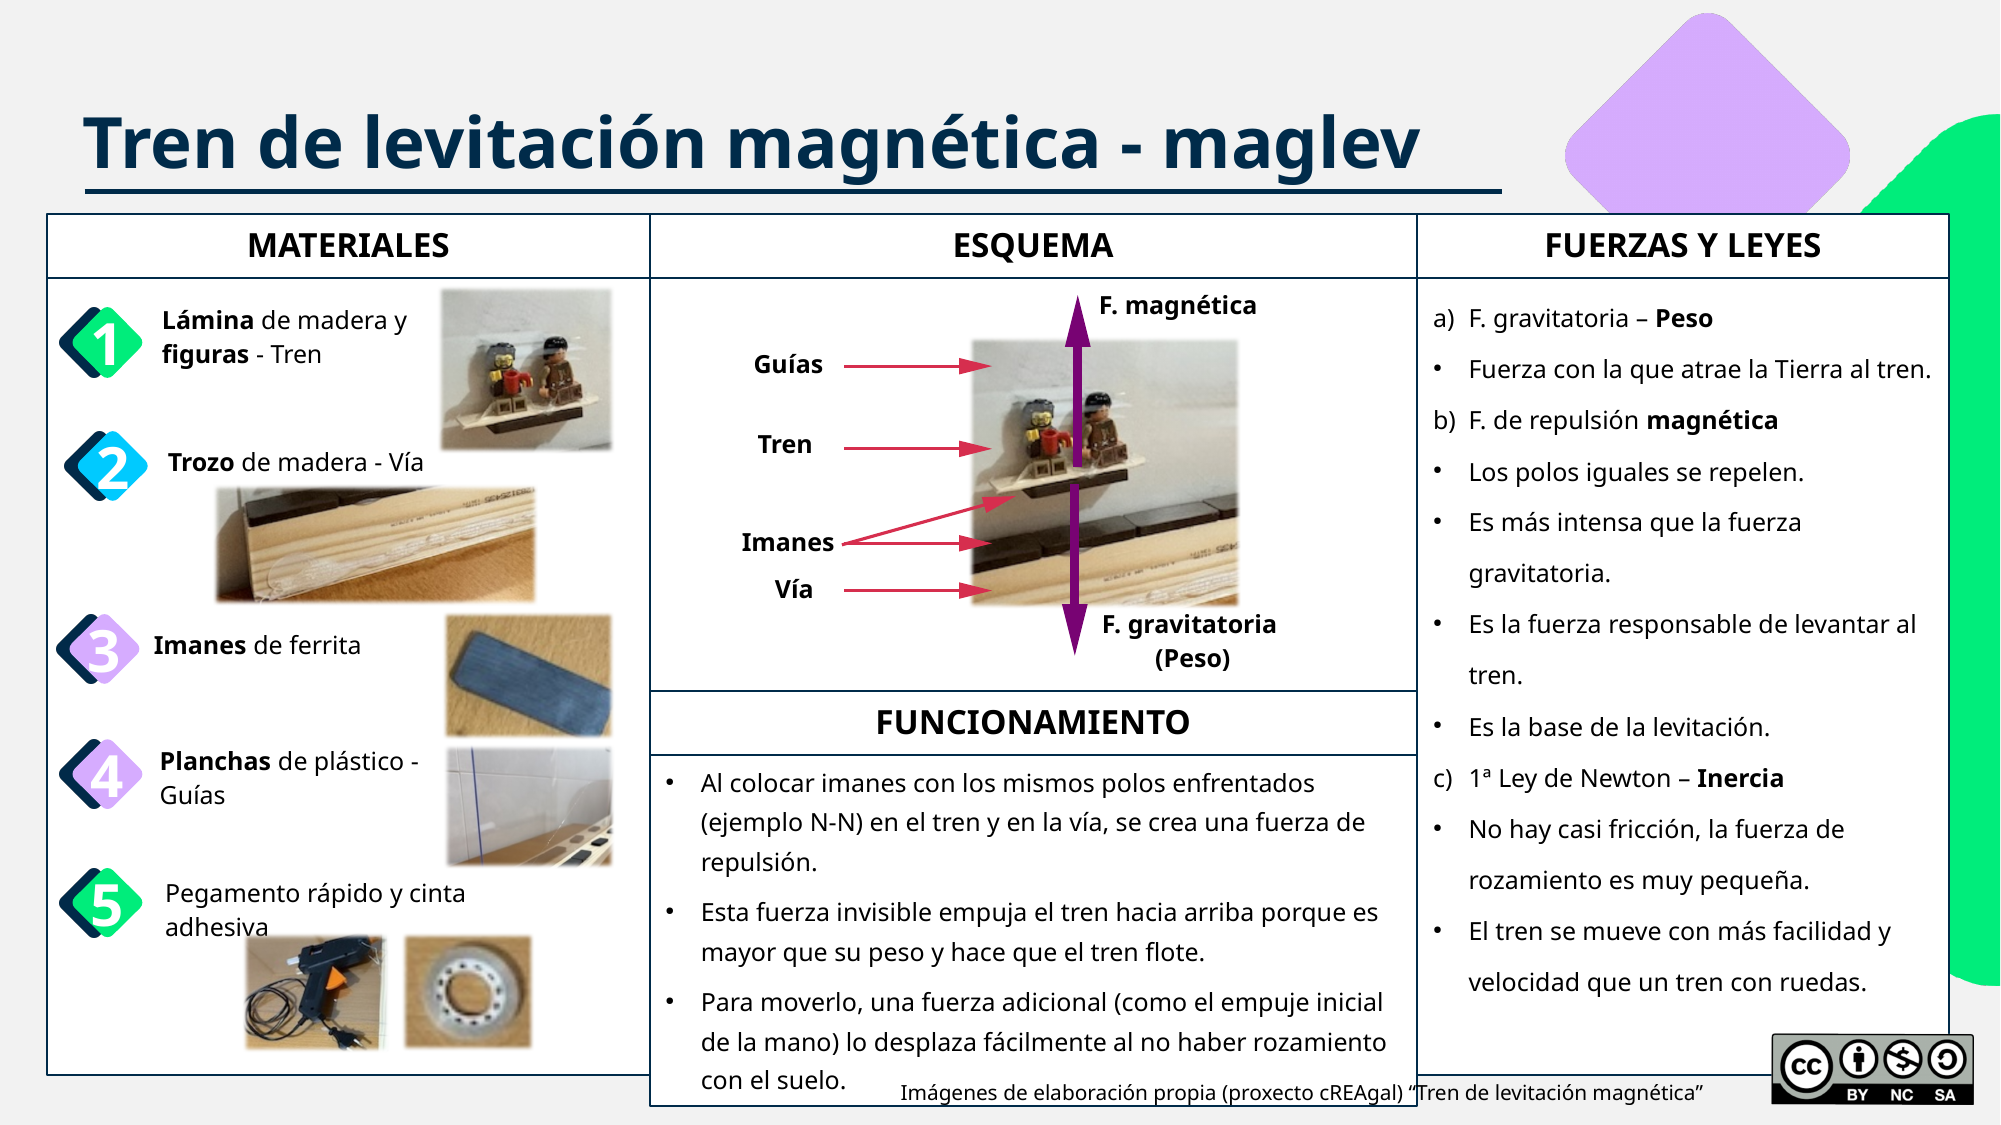

# Tren de levitación magnética - maglev
MATERIALES
ESQUEMA
FUERZAS Y LEYES
F. gravitatoria – Peso
Fuerza con la que atrae la Tierra al tren.
F. de repulsión magnética
Los polos iguales se repelen.
Es más intensa que la fuerza gravitatoria.
Es la fuerza responsable de levantar al tren.
Es la base de la levitación.
1ª Ley de Newton – Inercia
No hay casi fricción, la fuerza de rozamiento es muy pequeña.
El tren se mueve con más facilidad y velocidad que un tren con ruedas.
F. magnética
Lámina de madera y figuras - Tren
1
Guías
Tren
2
Trozo de madera - Vía
Imanes
Vía
F. gravitatoria
(Peso)
3
Imanes de ferrita
FUNCIONAMIENTO
Planchas de plástico - Guías
4
Al colocar imanes con los mismos polos enfrentados (ejemplo N-N) en el tren y en la vía, se crea una fuerza de repulsión.
Esta fuerza invisible empuja el tren hacia arriba porque es mayor que su peso y hace que el tren flote.
Para moverlo, una fuerza adicional (como el empuje inicial de la mano) lo desplaza fácilmente al no haber rozamiento con el suelo.
5
Pegamento rápido y cinta adhesiva
Imágenes de elaboración propia (proxecto cREAgal) “Tren de levitación magnética”